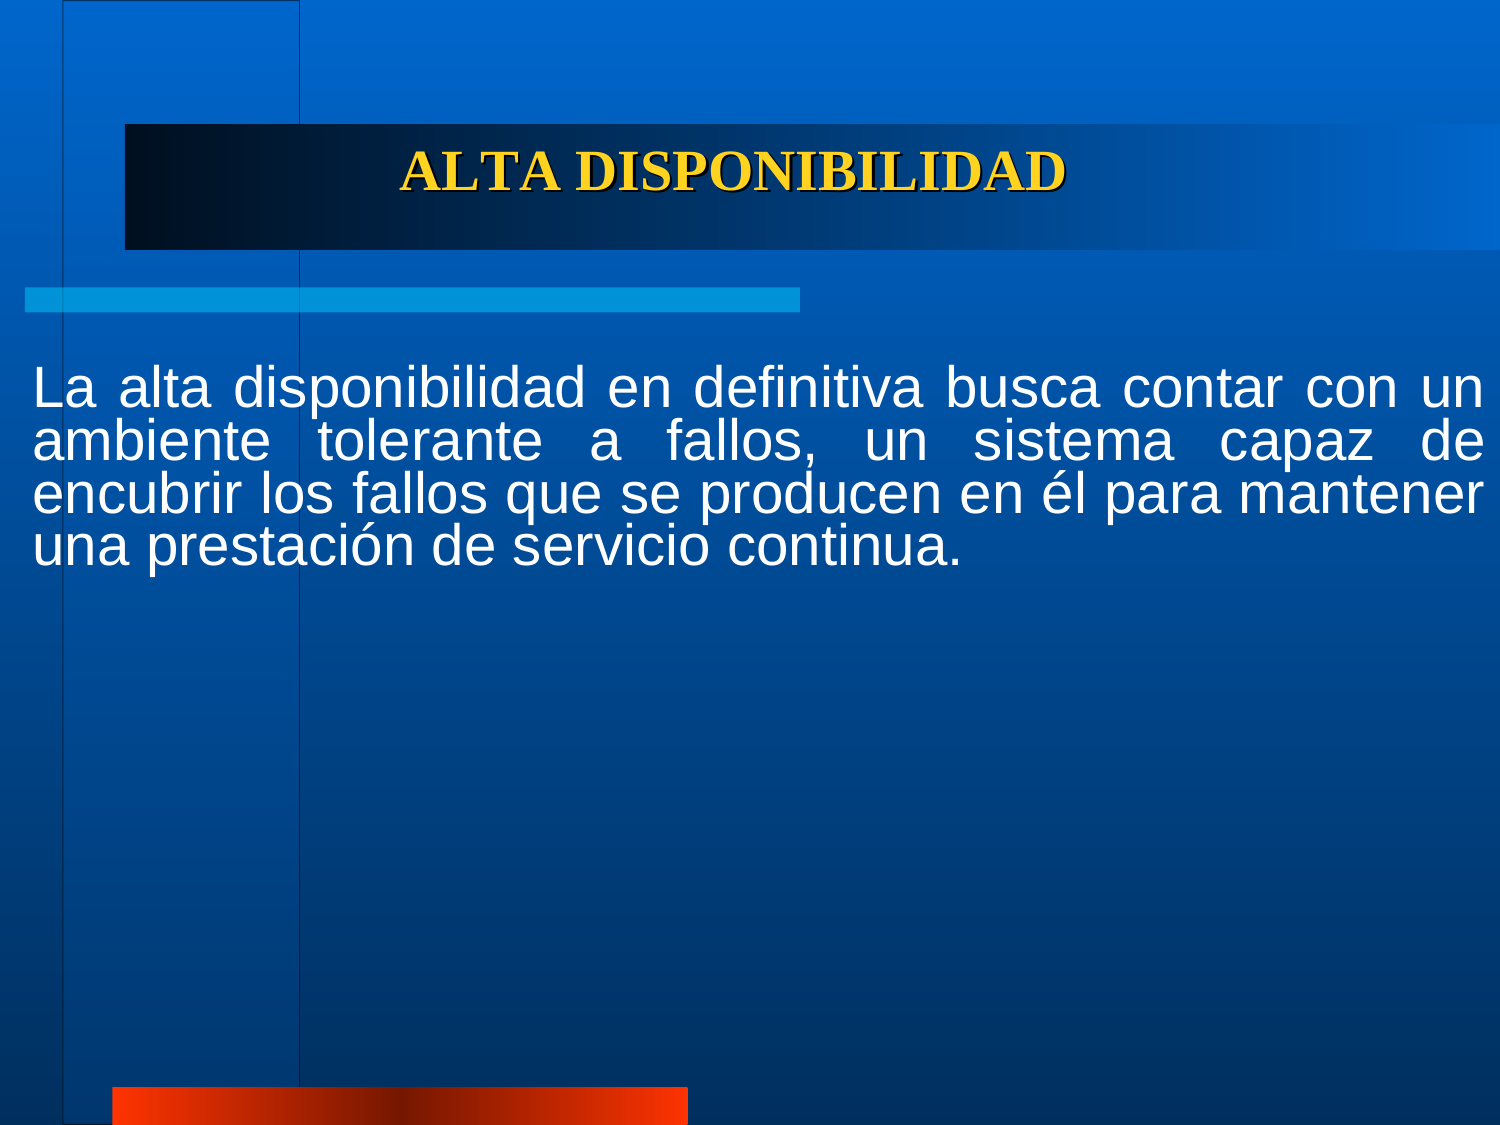

# ALTA DISPONIBILIDAD
La alta disponibilidad en definitiva busca contar con un ambiente tolerante a fallos, un sistema capaz de encubrir los fallos que se producen en él para mantener una prestación de servicio continua.